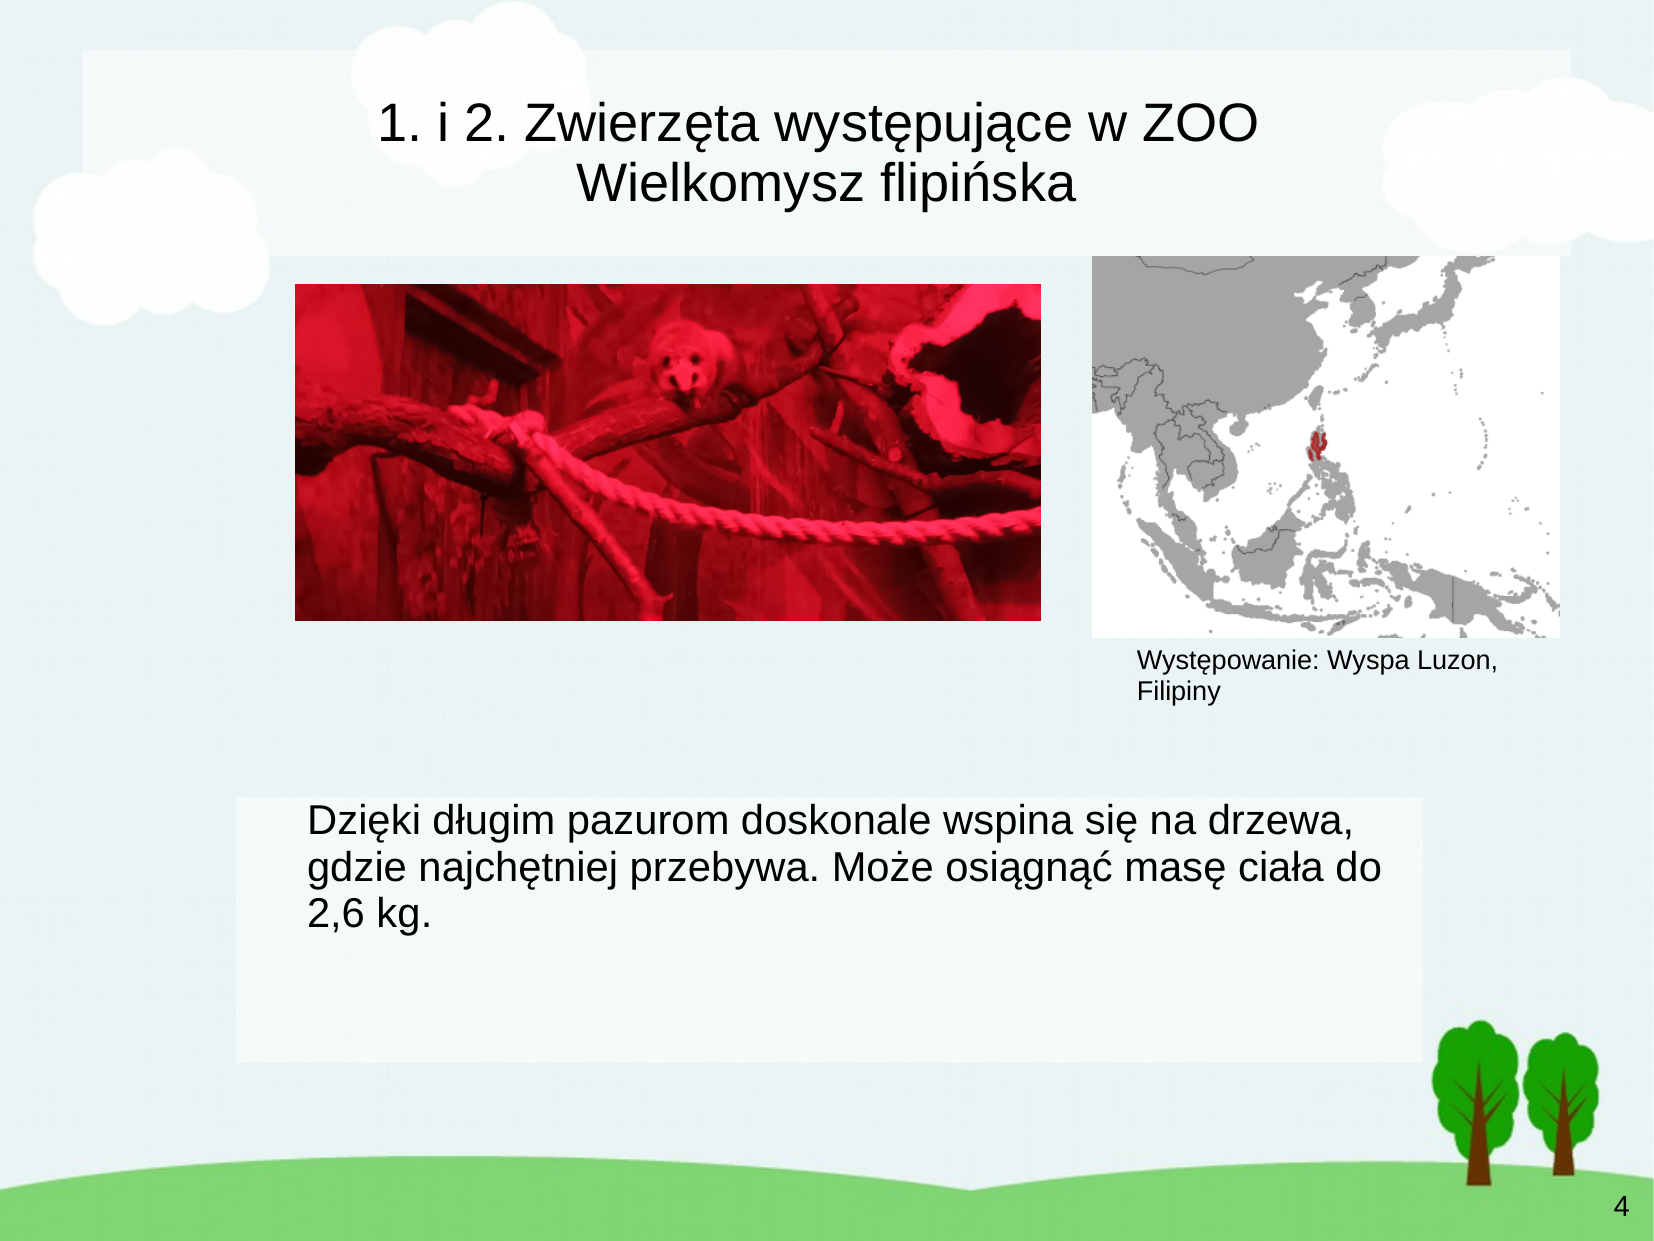

# 1. i 2. Zwierzęta występujące w ZOO Wielkomysz flipińska
Występowanie: Wyspa Luzon, Filipiny
Dzięki długim pazurom doskonale wspina się na drzewa, gdzie najchętniej przebywa. Może osiągnąć masę ciała do 2,6 kg.
4